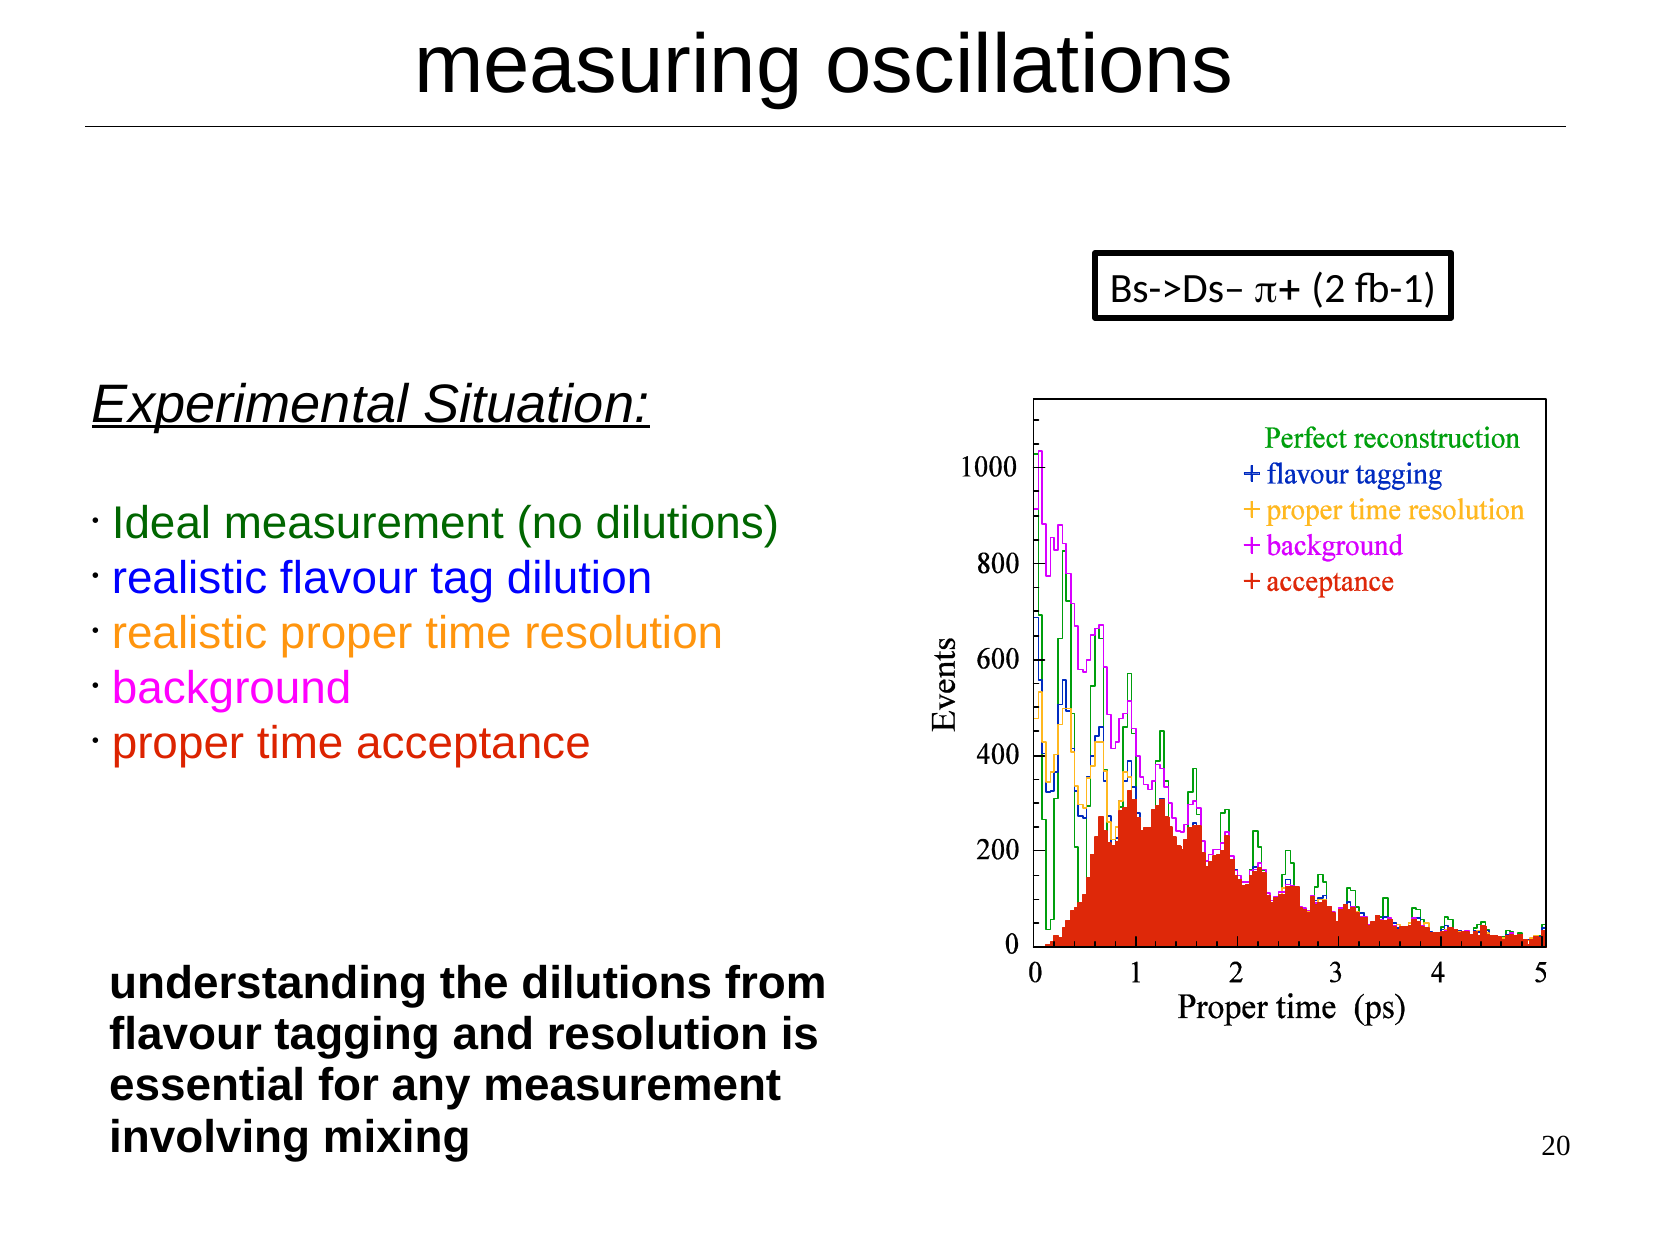

# measuring oscillations
Bs->Ds– p+ (2 fb-1)
Experimental Situation:
 Ideal measurement (no dilutions)
 realistic flavour tag dilution
 realistic proper time resolution
 background
 proper time acceptance
understanding the dilutions from
flavour tagging and resolution is
essential for any measurement
involving mixing
20